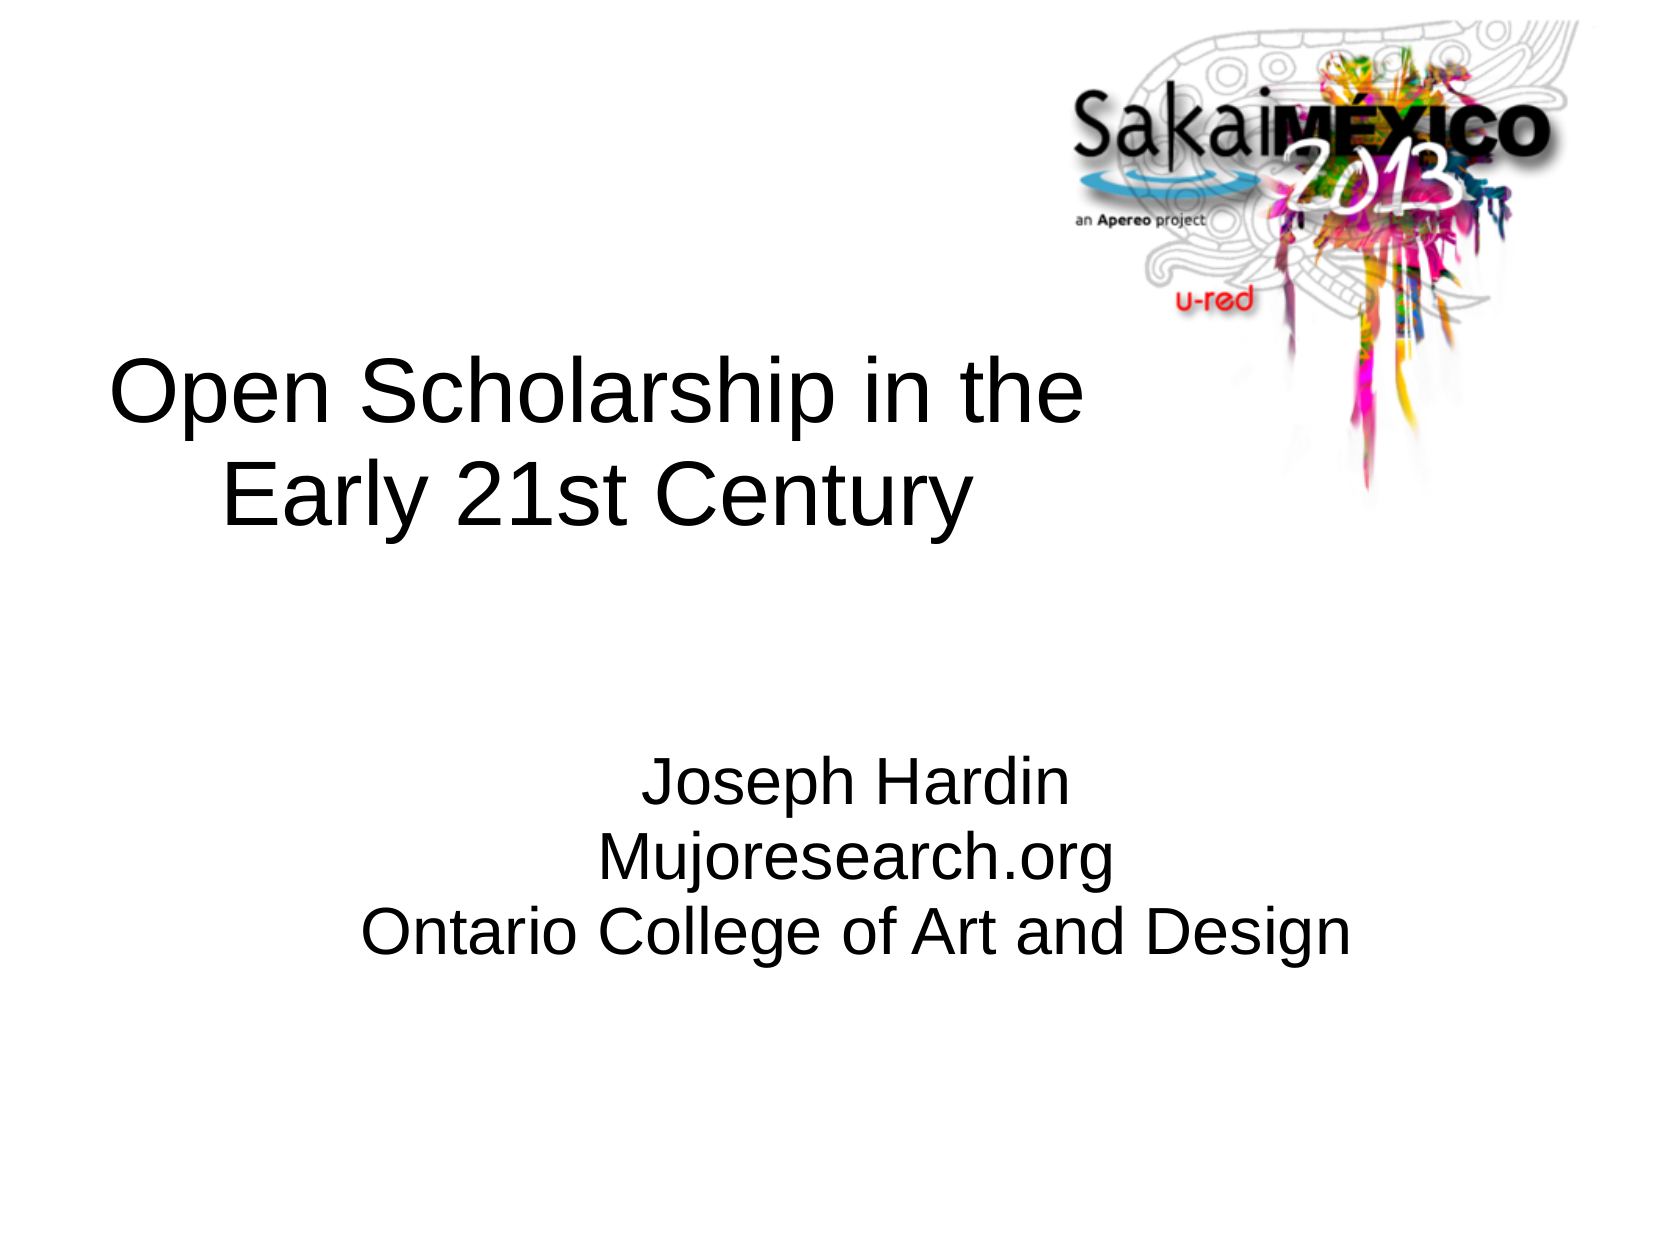

Open Scholarship in the Early 21st Century
# Joseph Hardin
Mujoresearch.org
Ontario College of Art and Design